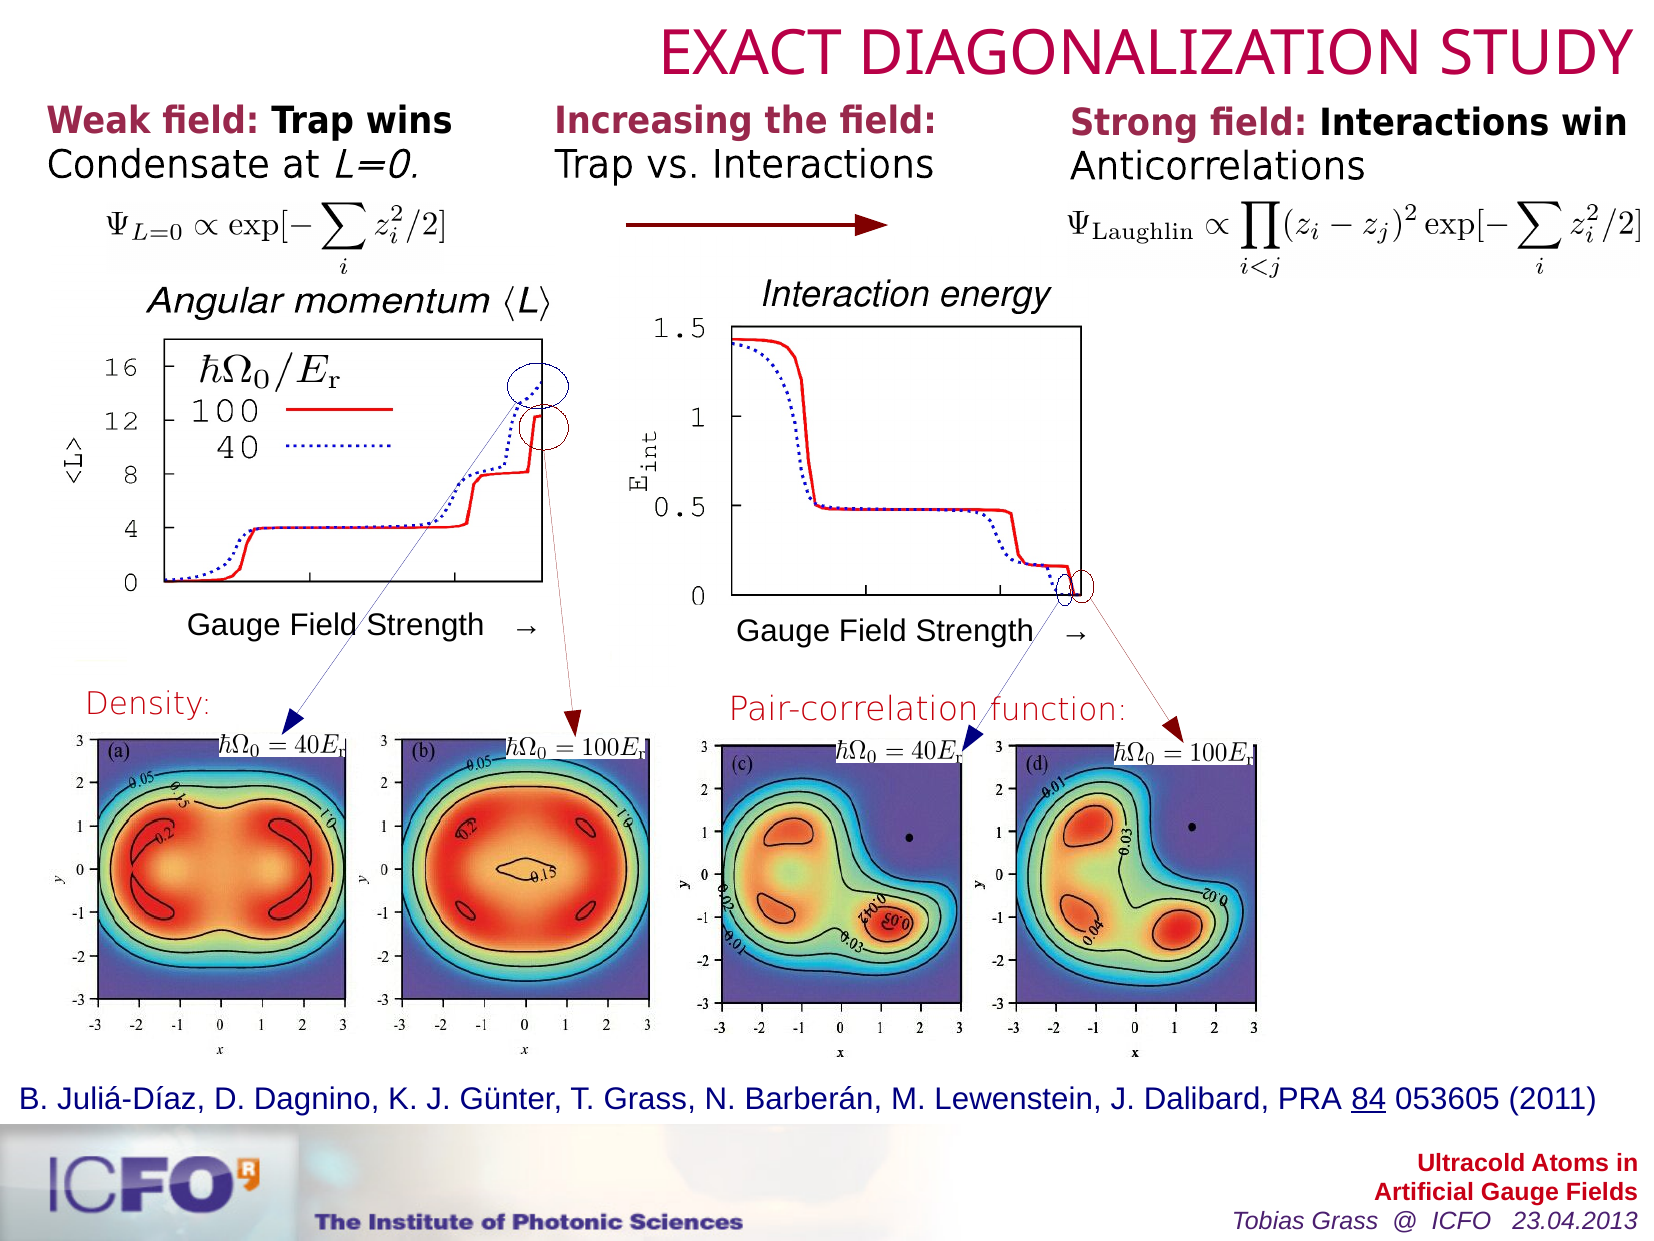

EXACT DIAGONALIZATION STUDY
Weak field: Trap wins
Condensate at L=0.
Increasing the field:
Trap vs. Interactions
Strong field: Interactions win
Anticorrelations
 Gauge Field Strength →
 Gauge Field Strength →
Pair-correlation function:
Density:
B. Juliá-Díaz, D. Dagnino, K. J. Günter, T. Grass, N. Barberán, M. Lewenstein, J. Dalibard, PRA 84 053605 (2011)
Ultracold Atoms in
Artificial Gauge Fields
Tobias Grass @ ICFO 23.04.2013